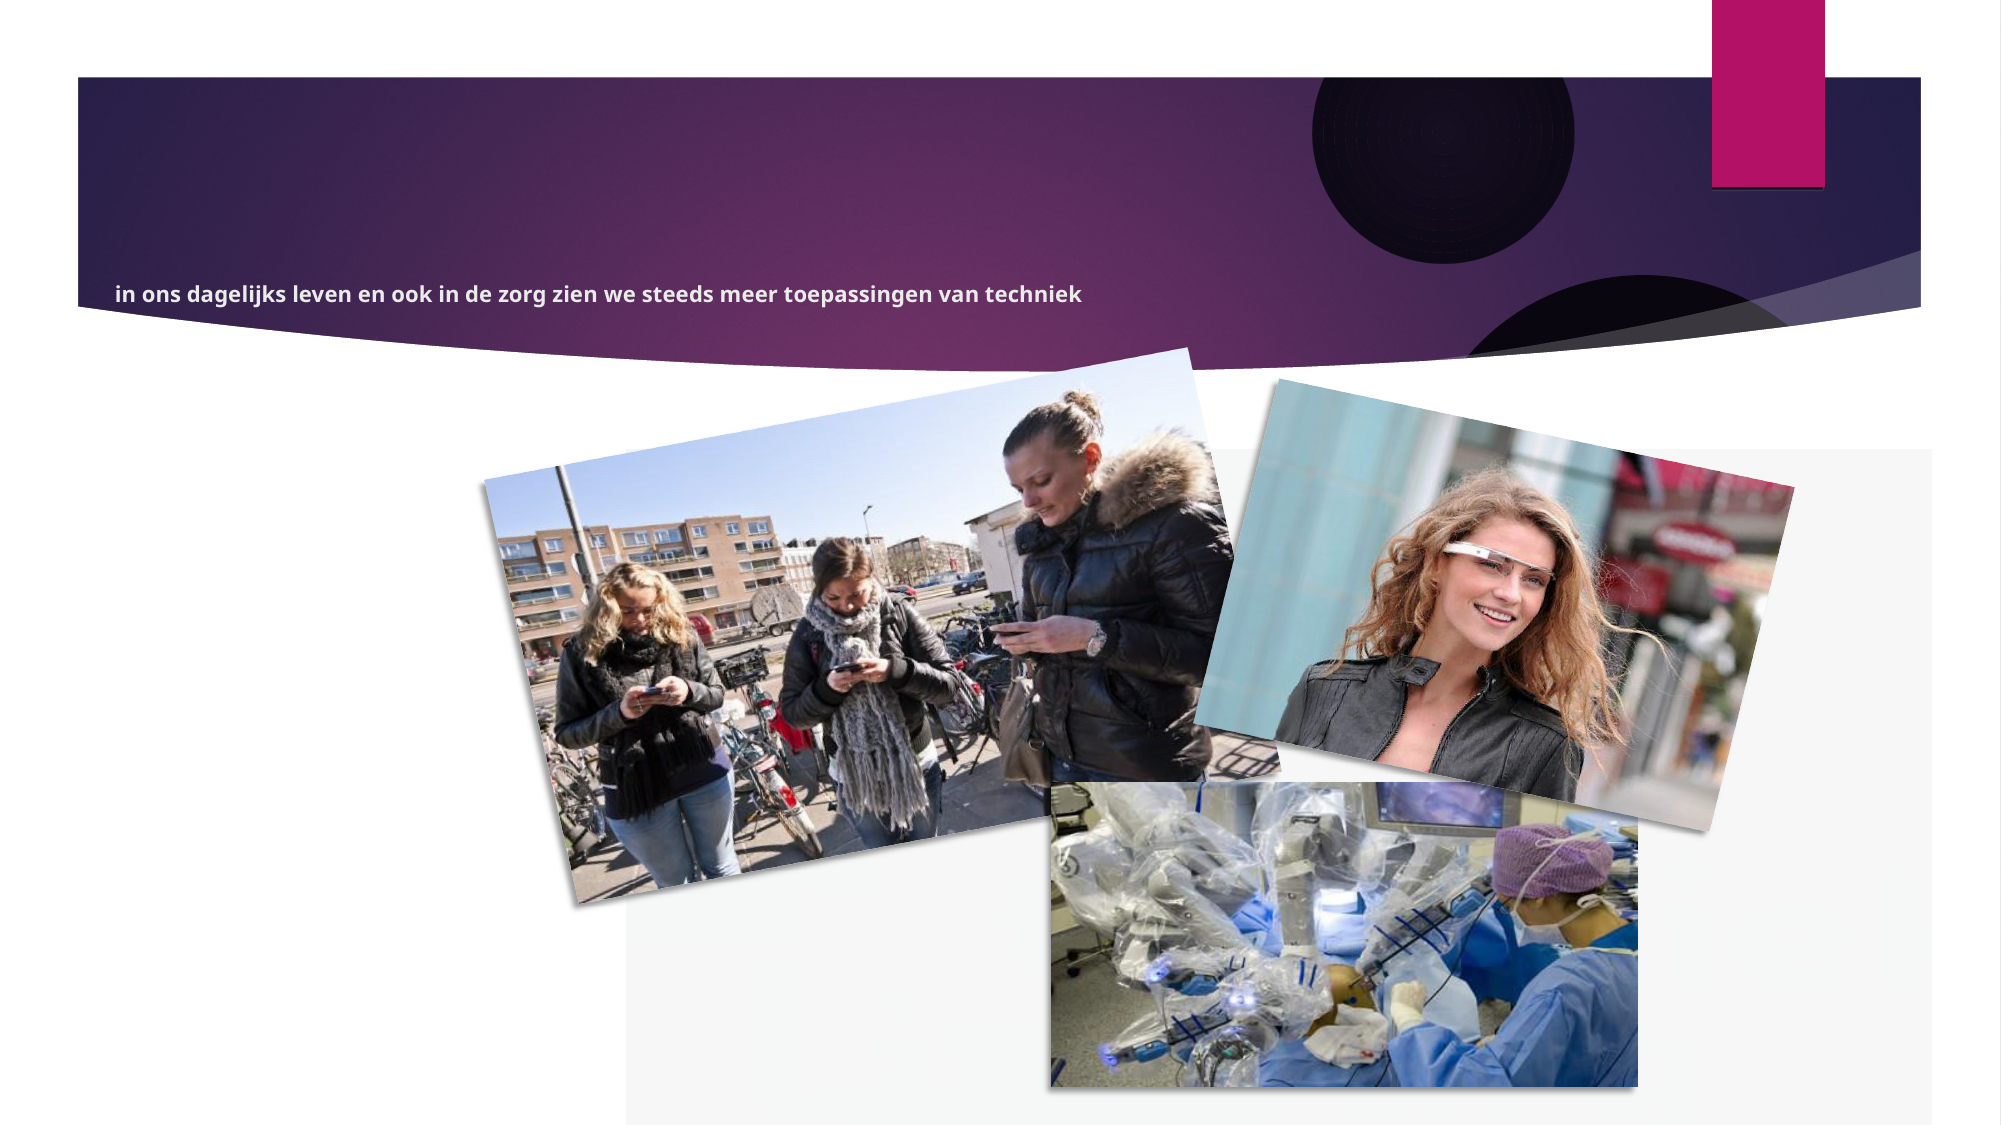

# in ons dagelijks leven en ook in de zorg zien we steeds meer toepassingen van techniek